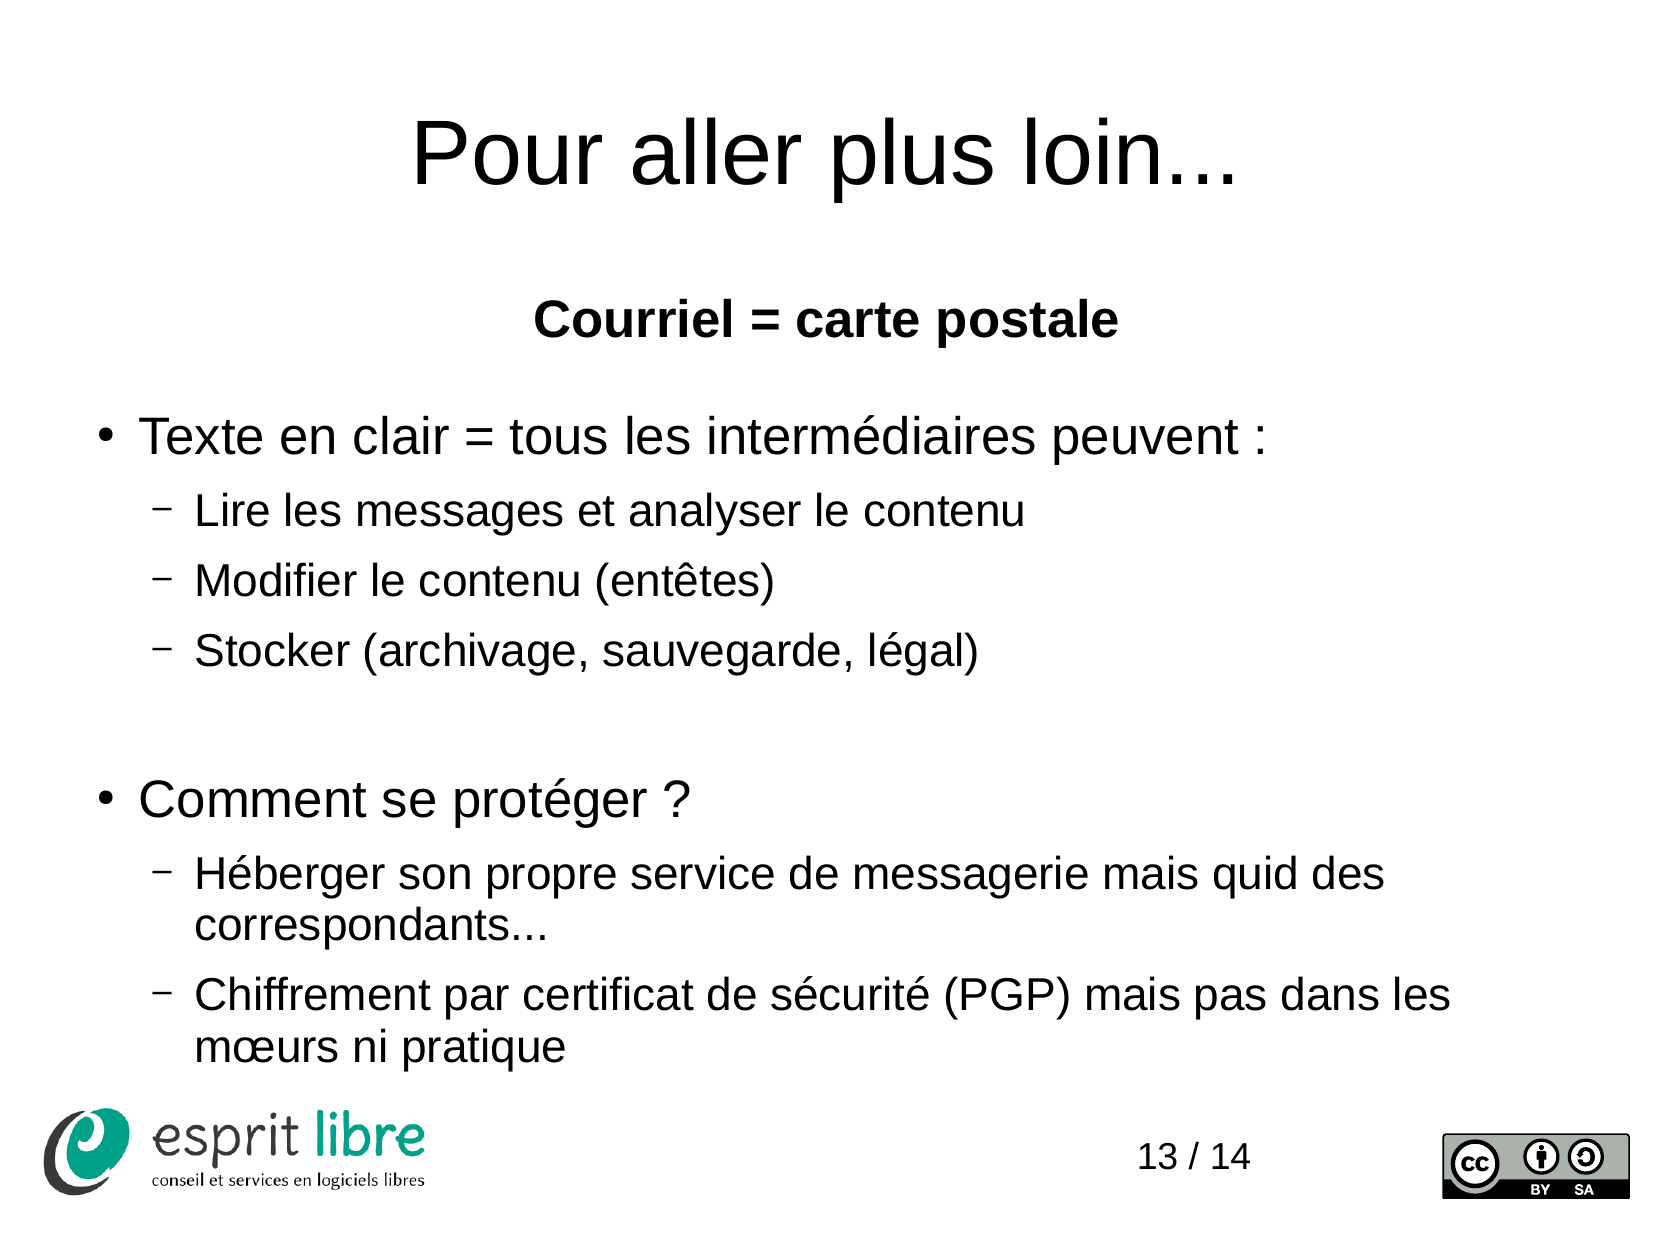

# Pour aller plus loin...
Courriel = carte postale
Texte en clair = tous les intermédiaires peuvent :
Lire les messages et analyser le contenu
Modifier le contenu (entêtes)
Stocker (archivage, sauvegarde, légal)
Comment se protéger ?
Héberger son propre service de messagerie mais quid des correspondants...
Chiffrement par certificat de sécurité (PGP) mais pas dans les mœurs ni pratique